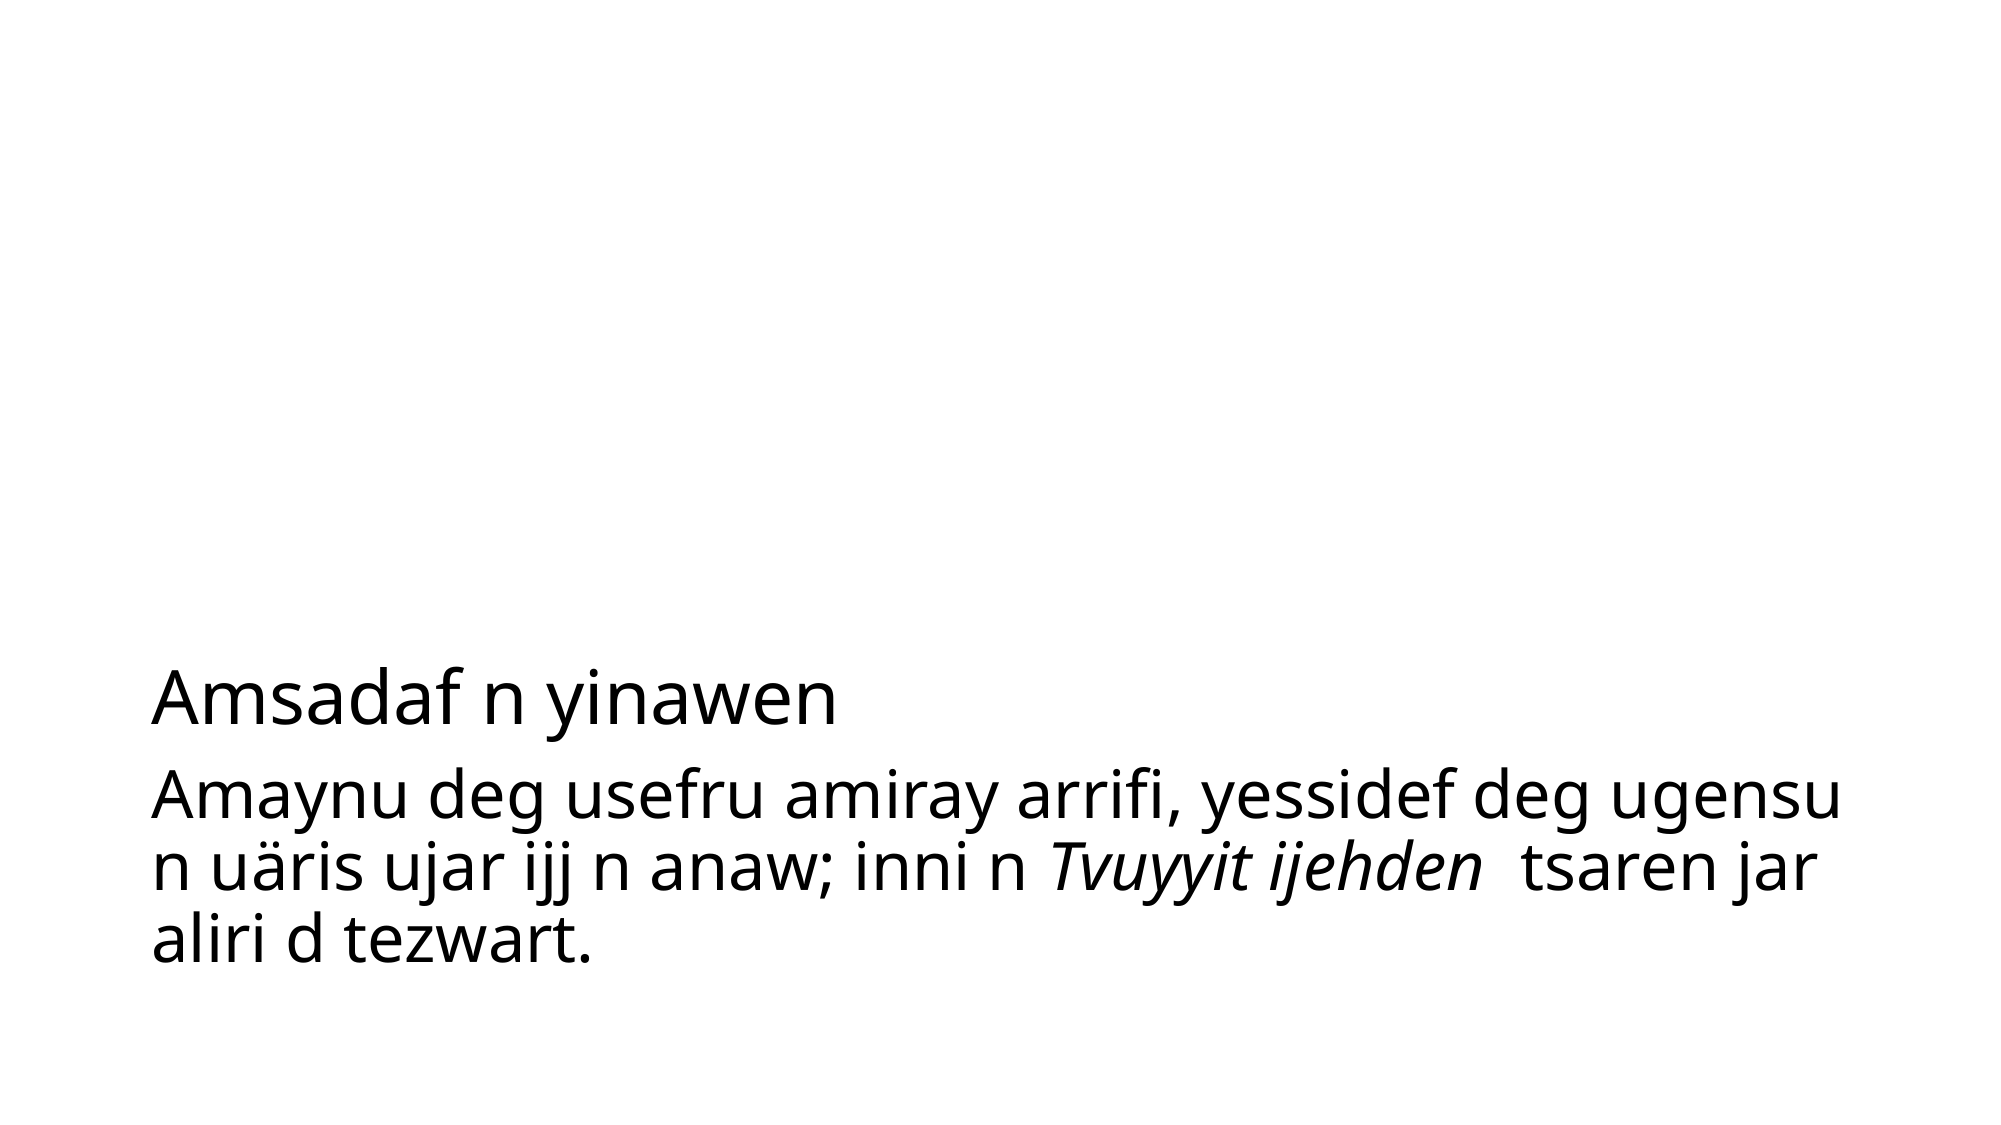

# Amsadaf n yinawen
Amaynu deg usefru amiray arrifi, yessidef deg ugensu n uäris ujar ijj n anaw; inni n Tvuyyit ijehden tsaren jar aliri d tezwart.